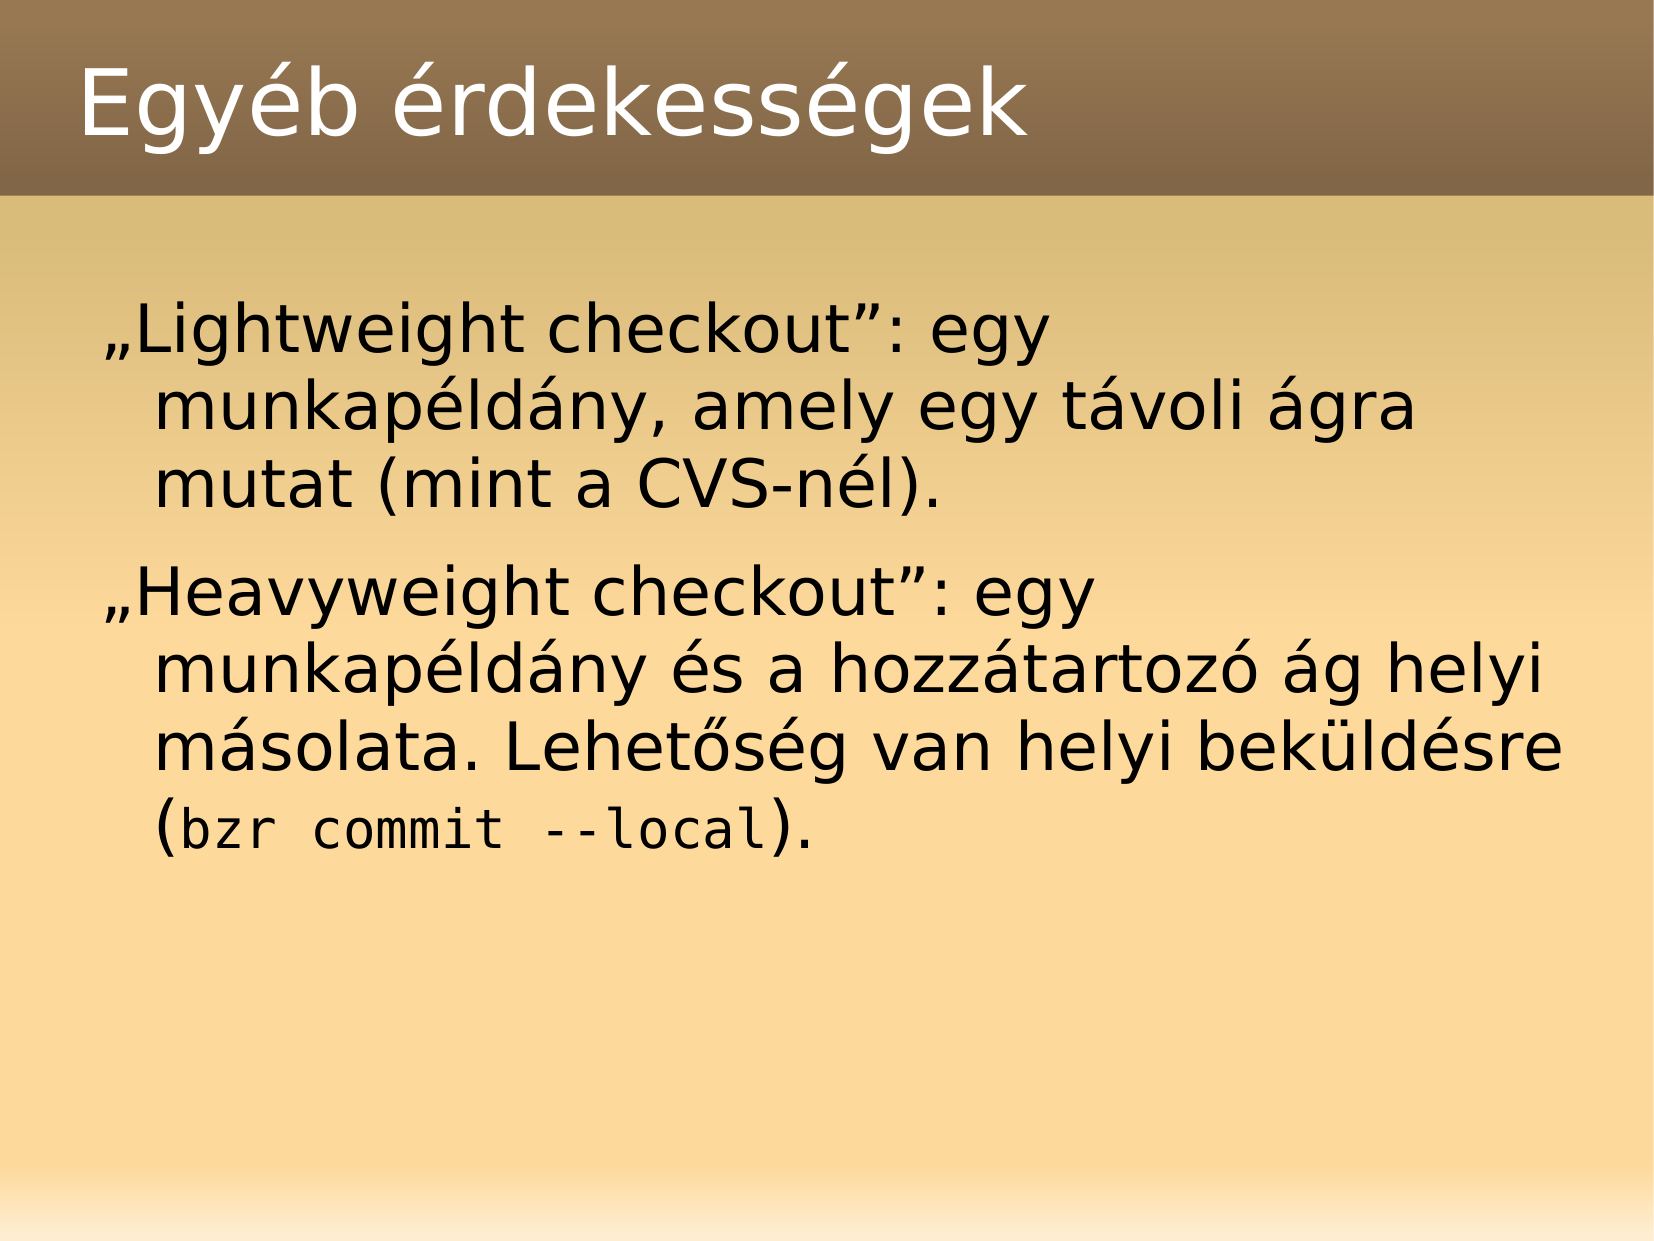

# Egyéb érdekességek
„Lightweight checkout”: egy munkapéldány, amely egy távoli ágra mutat (mint a CVS-nél).
„Heavyweight checkout”: egy munkapéldány és a hozzátartozó ág helyi másolata. Lehetőség van helyi beküldésre (bzr commit --local).